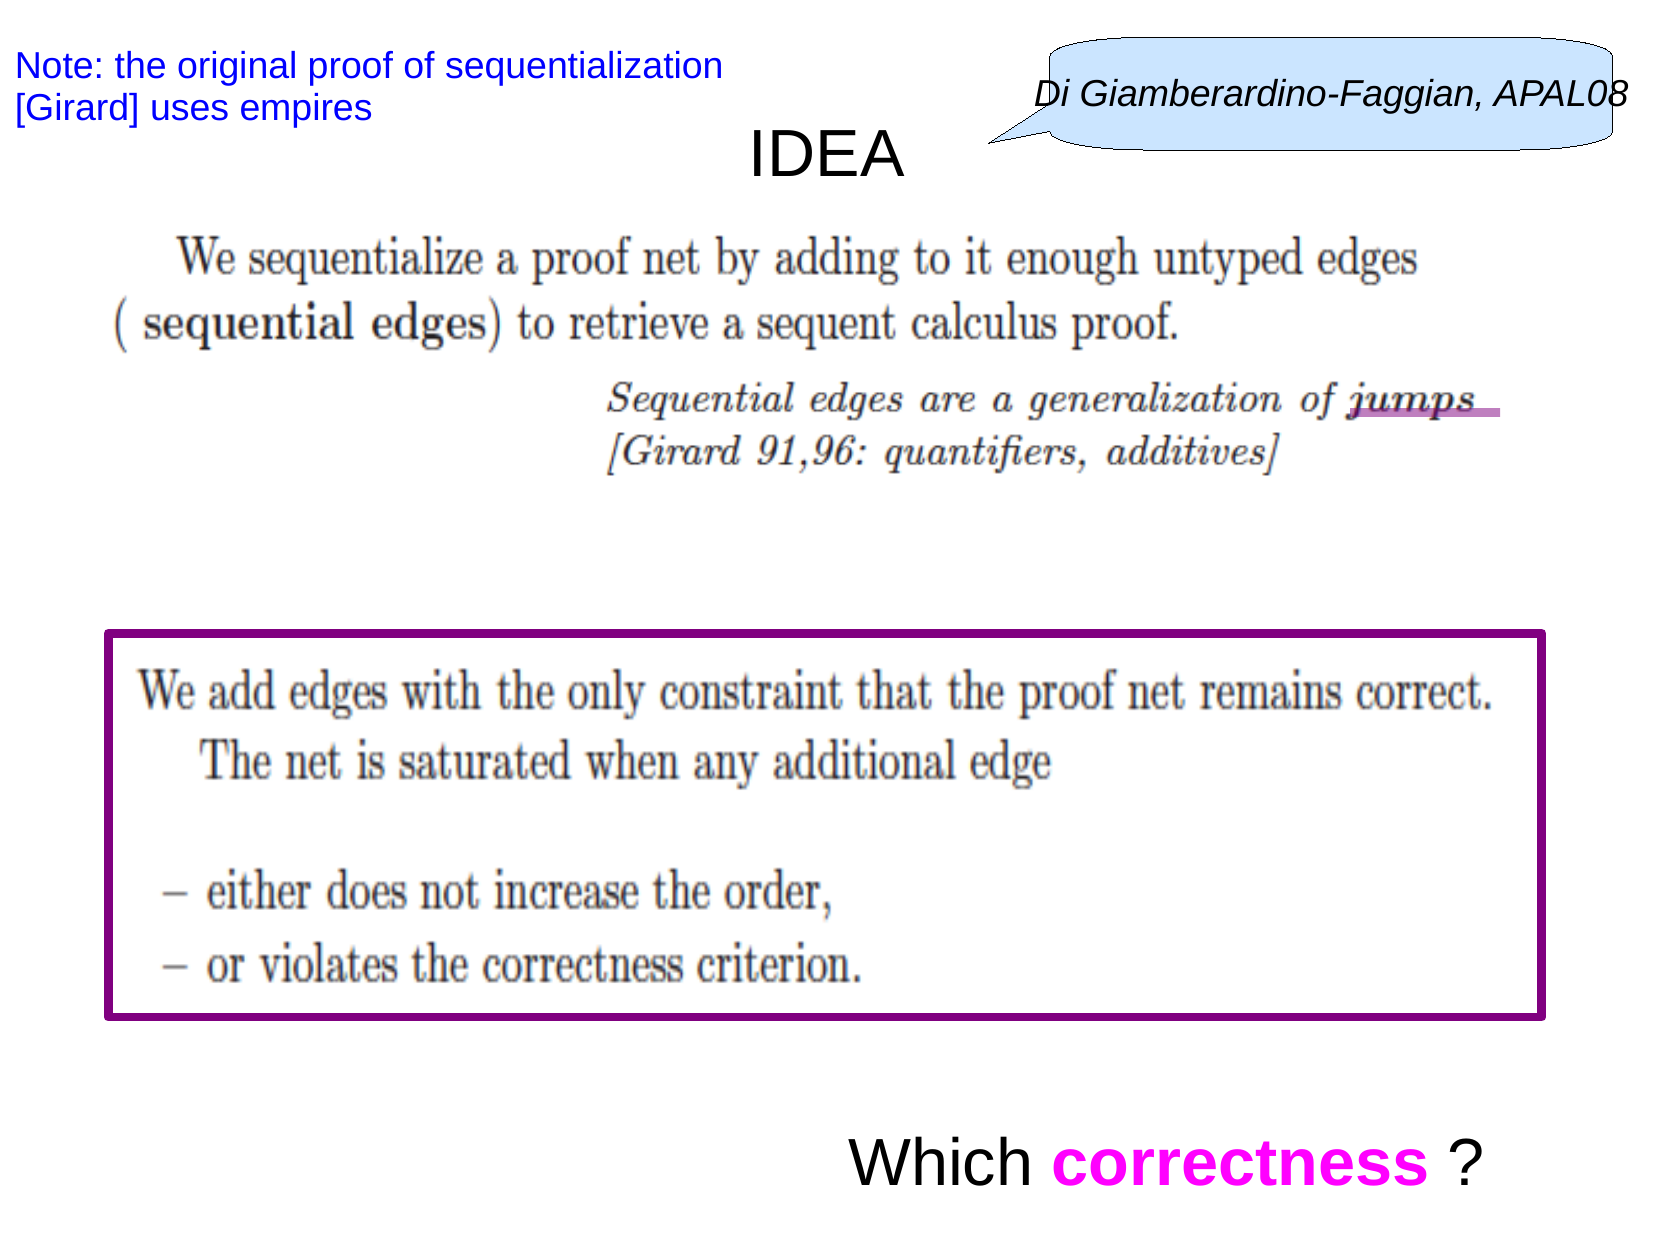

Note: the original proof of sequentialization [Girard] uses empires
Di Giamberardino-Faggian, APAL08
# IDEA
Which correctness ?